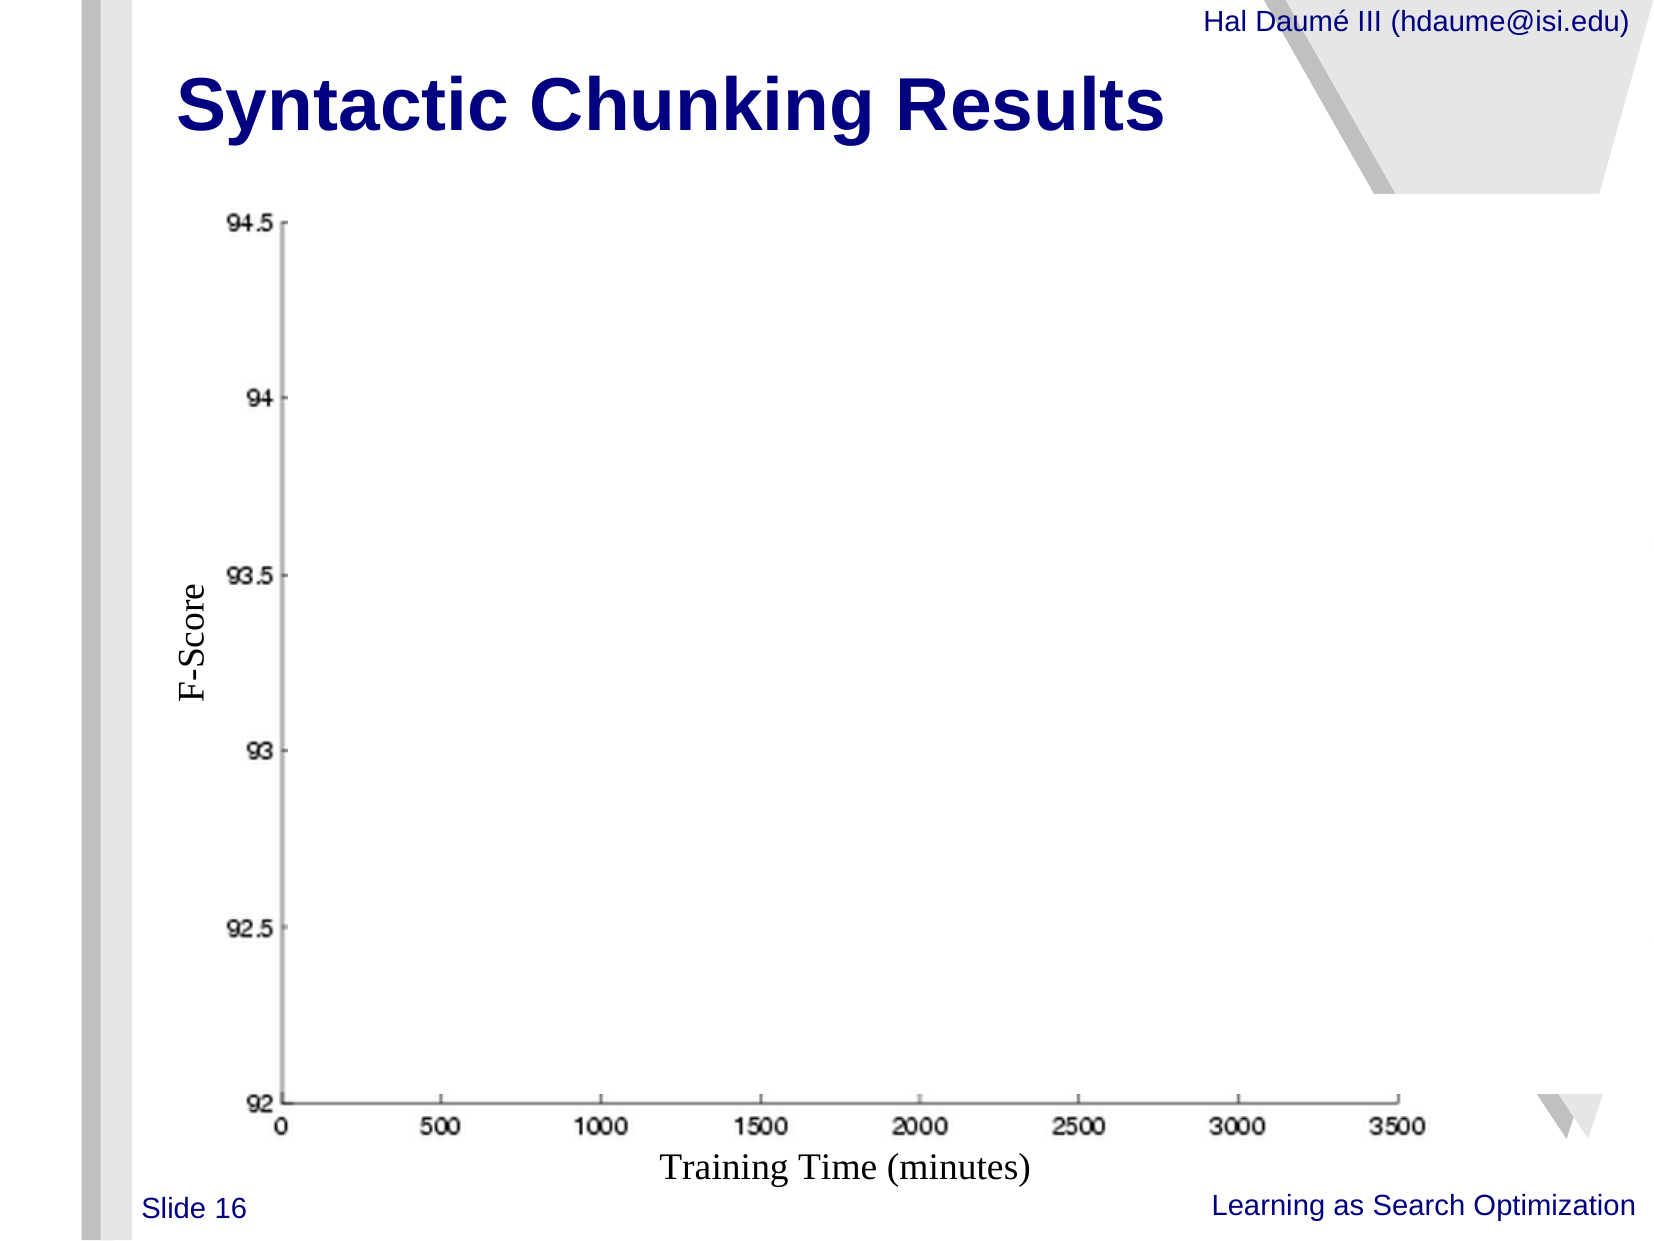

# Syntactic Chunking Results
24 min
4 min
22 min
33 min
[Zhang+Damerau+Johnson 2002]; timing unknown
F-Score
[Collins 2002]
[Sarawagi+Cohen 2004]
Training Time (minutes)